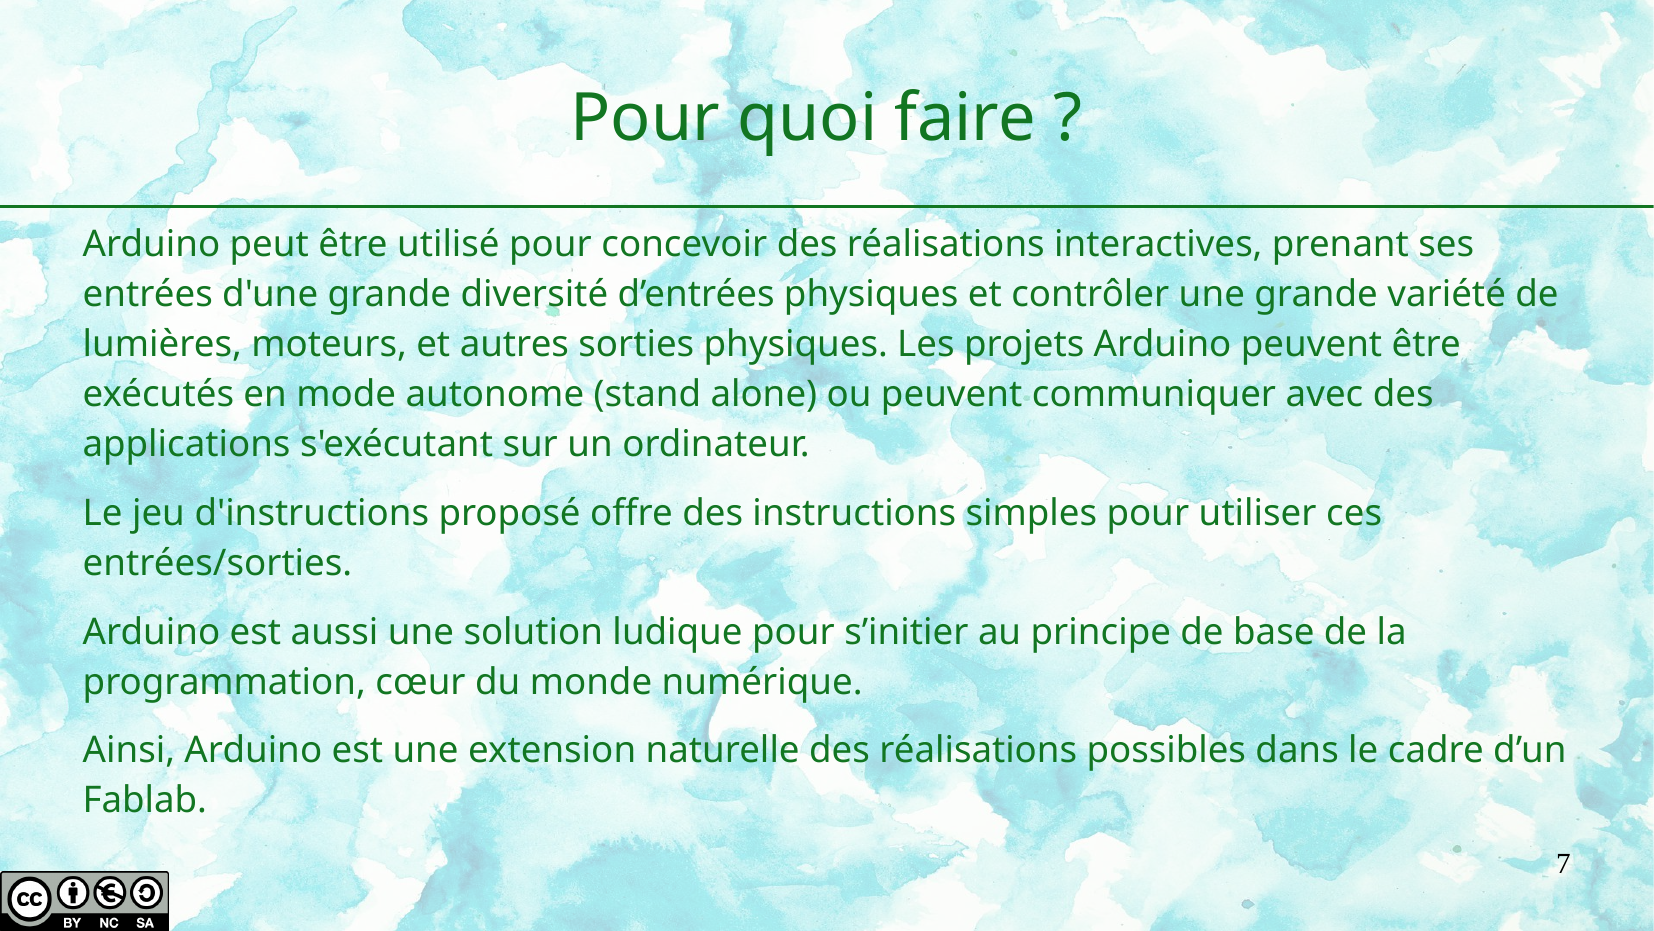

# Pour quoi faire ?
Arduino peut être utilisé pour concevoir des réalisations interactives, prenant ses entrées d'une grande diversité d’entrées physiques et contrôler une grande variété de lumières, moteurs, et autres sorties physiques. Les projets Arduino peuvent être exécutés en mode autonome (stand alone) ou peuvent communiquer avec des applications s'exécutant sur un ordinateur.
Le jeu d'instructions proposé offre des instructions simples pour utiliser ces entrées/sorties.
Arduino est aussi une solution ludique pour s’initier au principe de base de la programmation, cœur du monde numérique.
Ainsi, Arduino est une extension naturelle des réalisations possibles dans le cadre d’un Fablab.
7